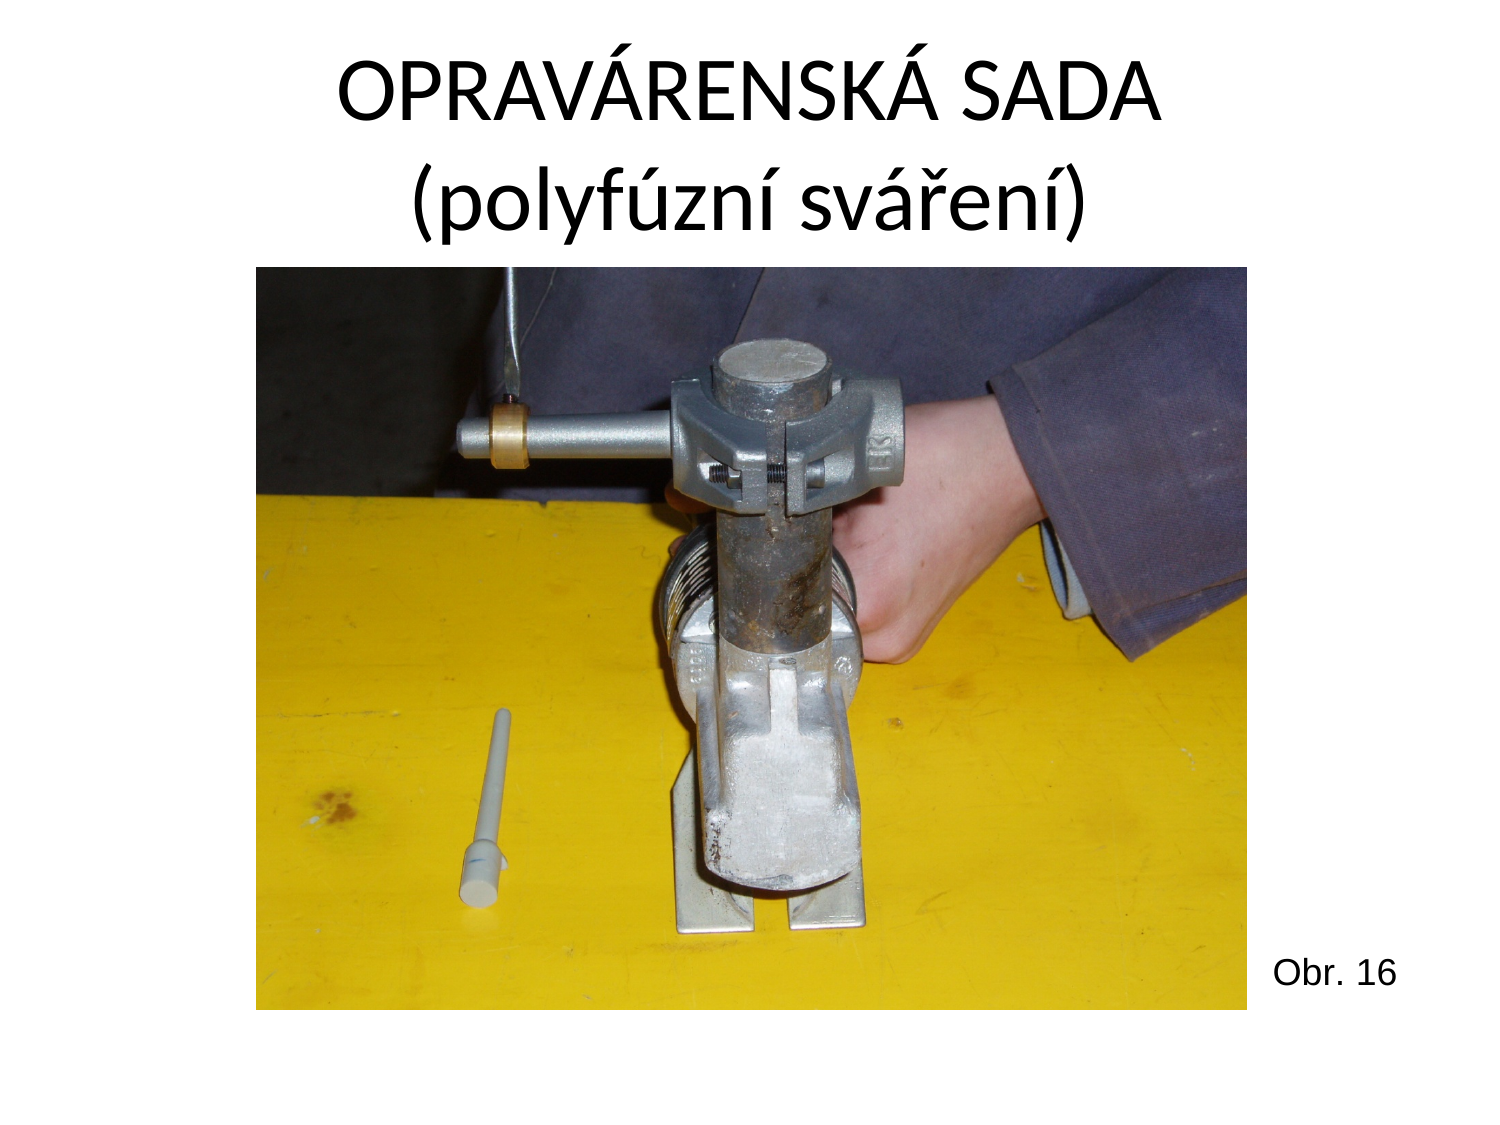

# OPRAVÁRENSKÁ SADA (polyfúzní sváření)
Obr. 16